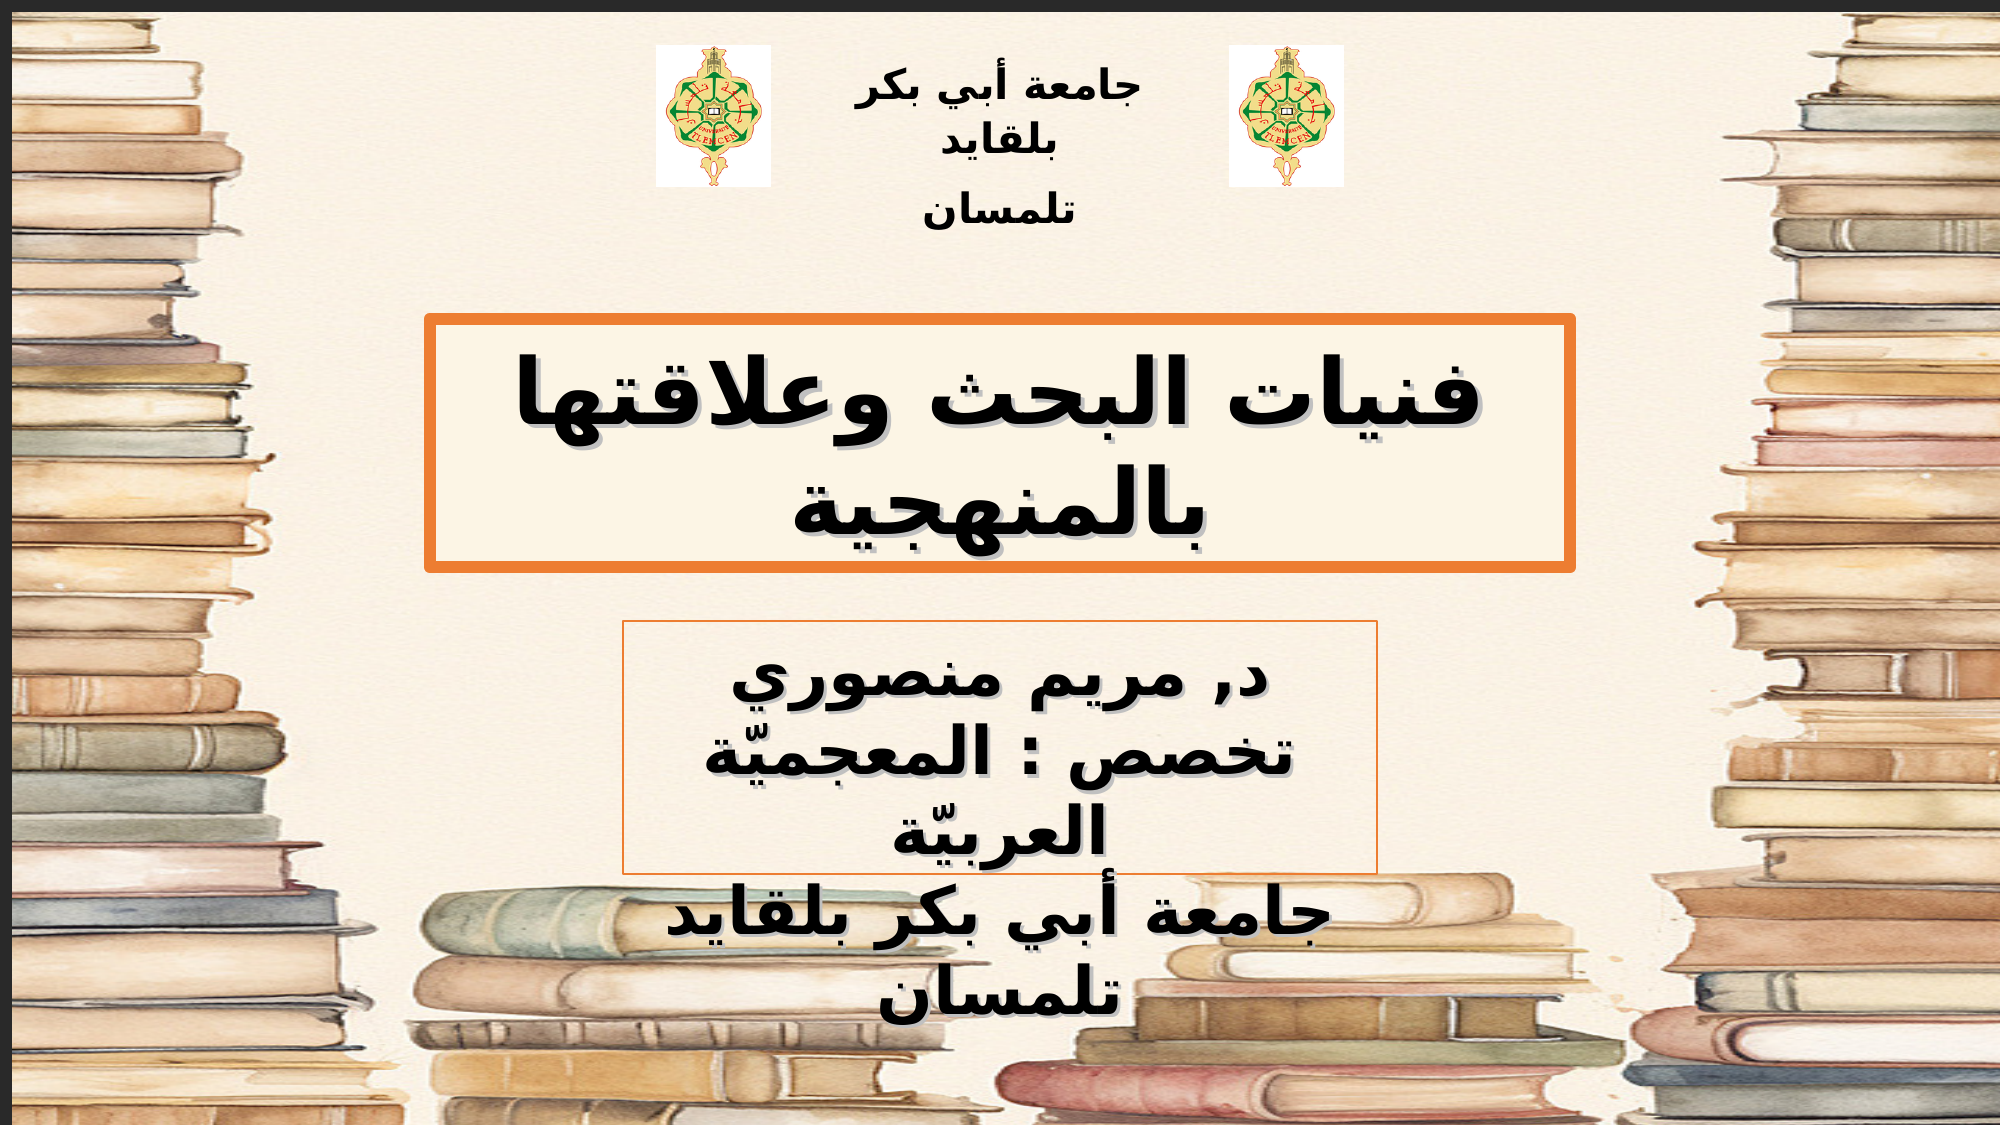

جامعة أبي بكر بلقايد
تلمسان
فنيات البحث وعلاقتها بالمنهجية
د, مريم منصوري
تخصص : المعجميّة العربيّة
جامعة أبي بكر بلقايد تلمسان